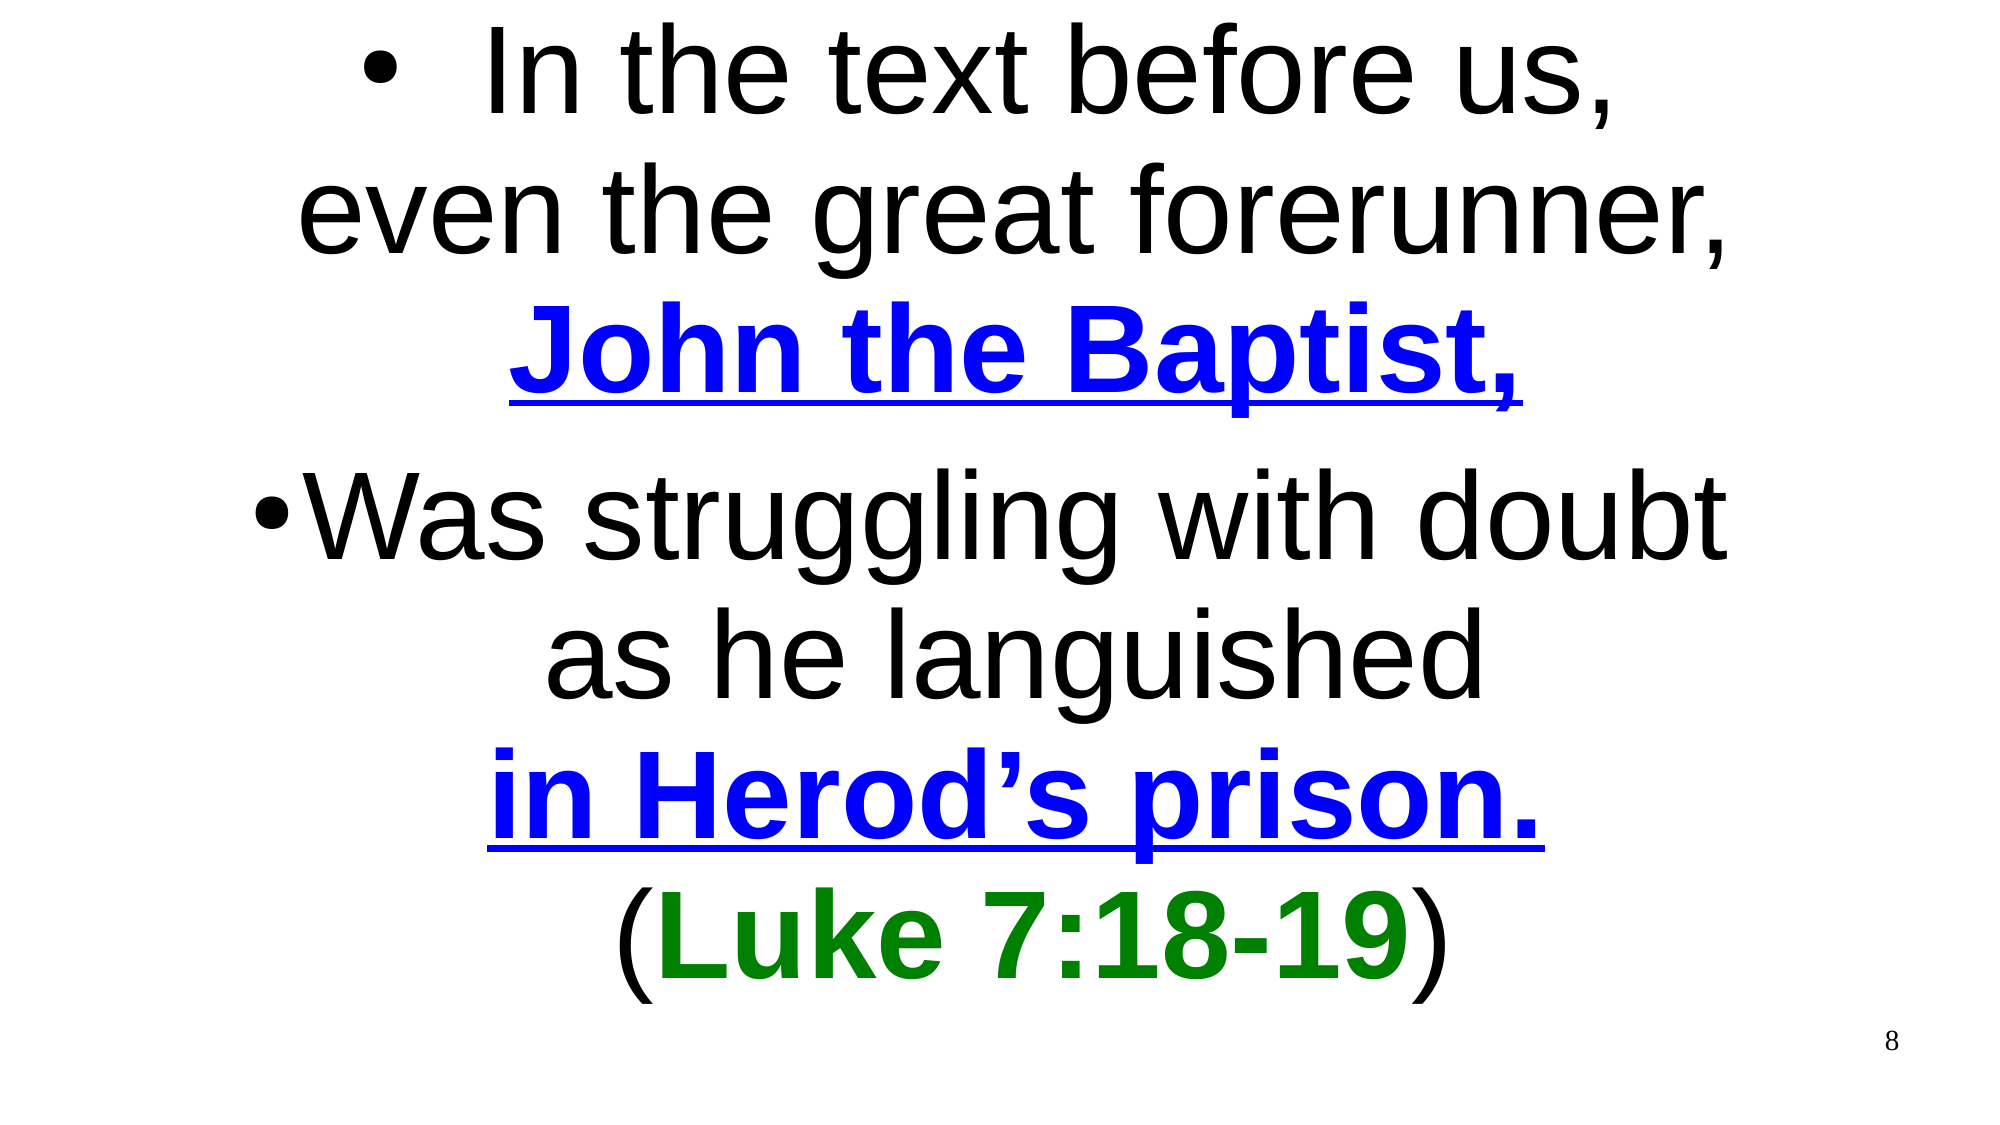

# In the text before us, even the great forerunner, John the Baptist,
Was struggling with doubt
as he languished
in Herod’s prison.
(Luke 7:18-19)
8